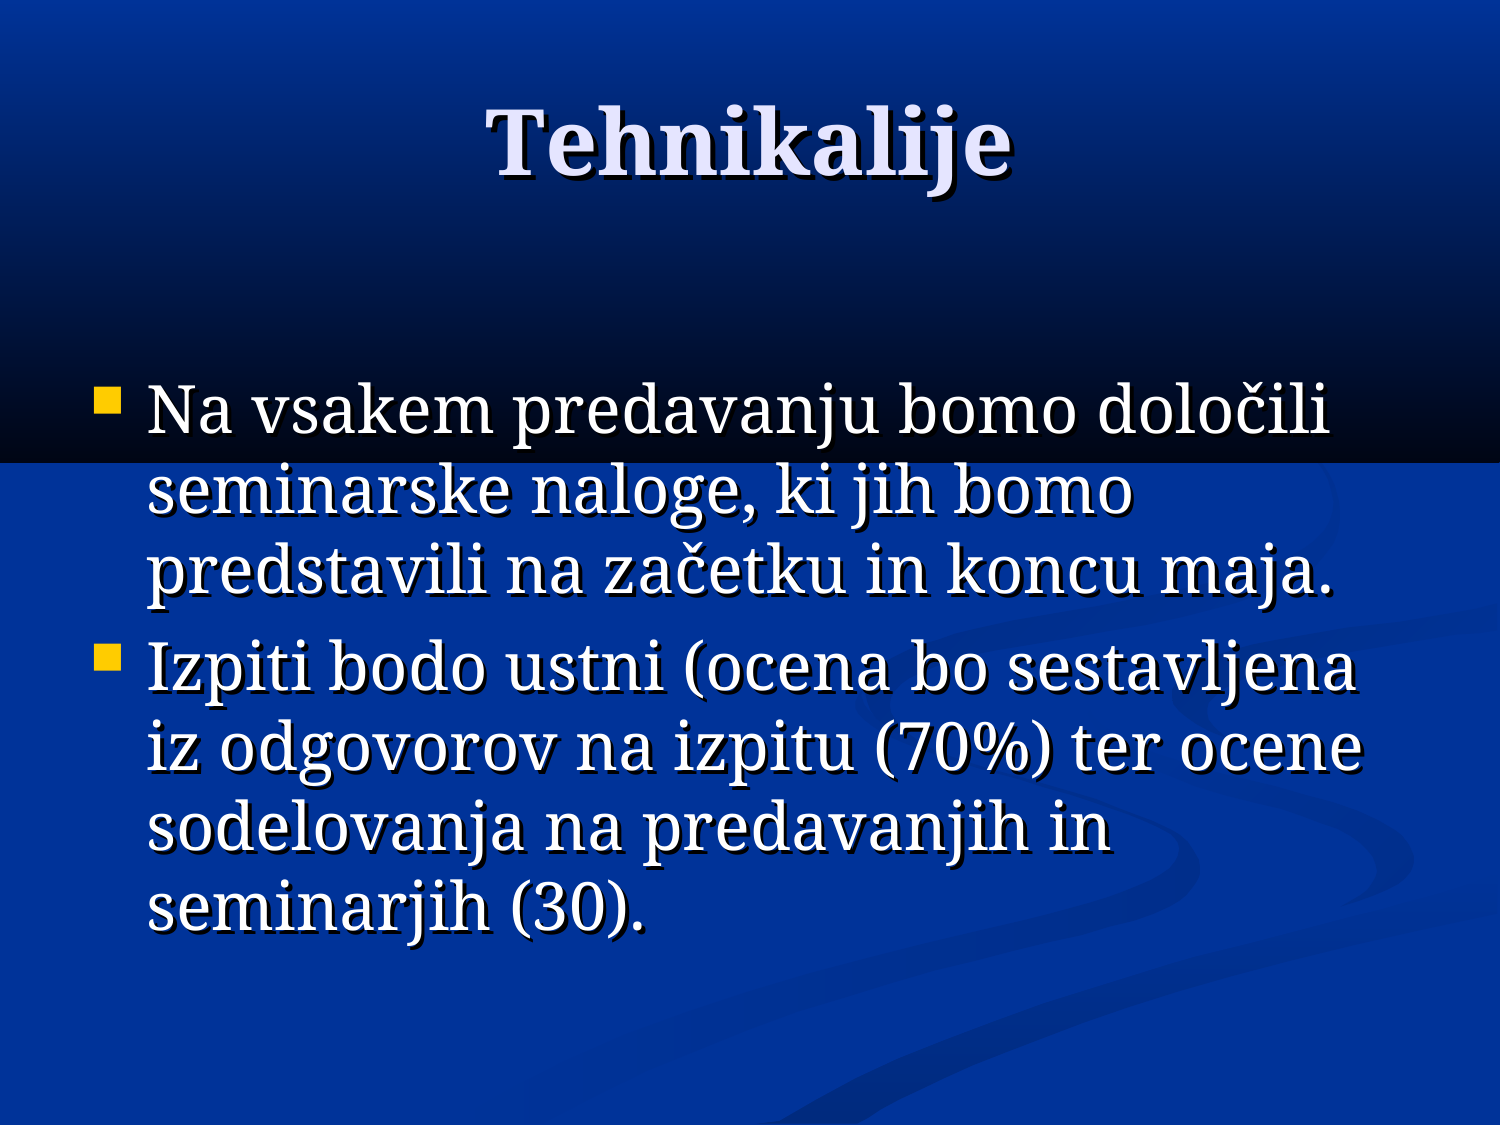

# Tehnikalije
Na vsakem predavanju bomo določili seminarske naloge, ki jih bomo predstavili na začetku in koncu maja.
Izpiti bodo ustni (ocena bo sestavljena iz odgovorov na izpitu (70%) ter ocene sodelovanja na predavanjih in seminarjih (30).